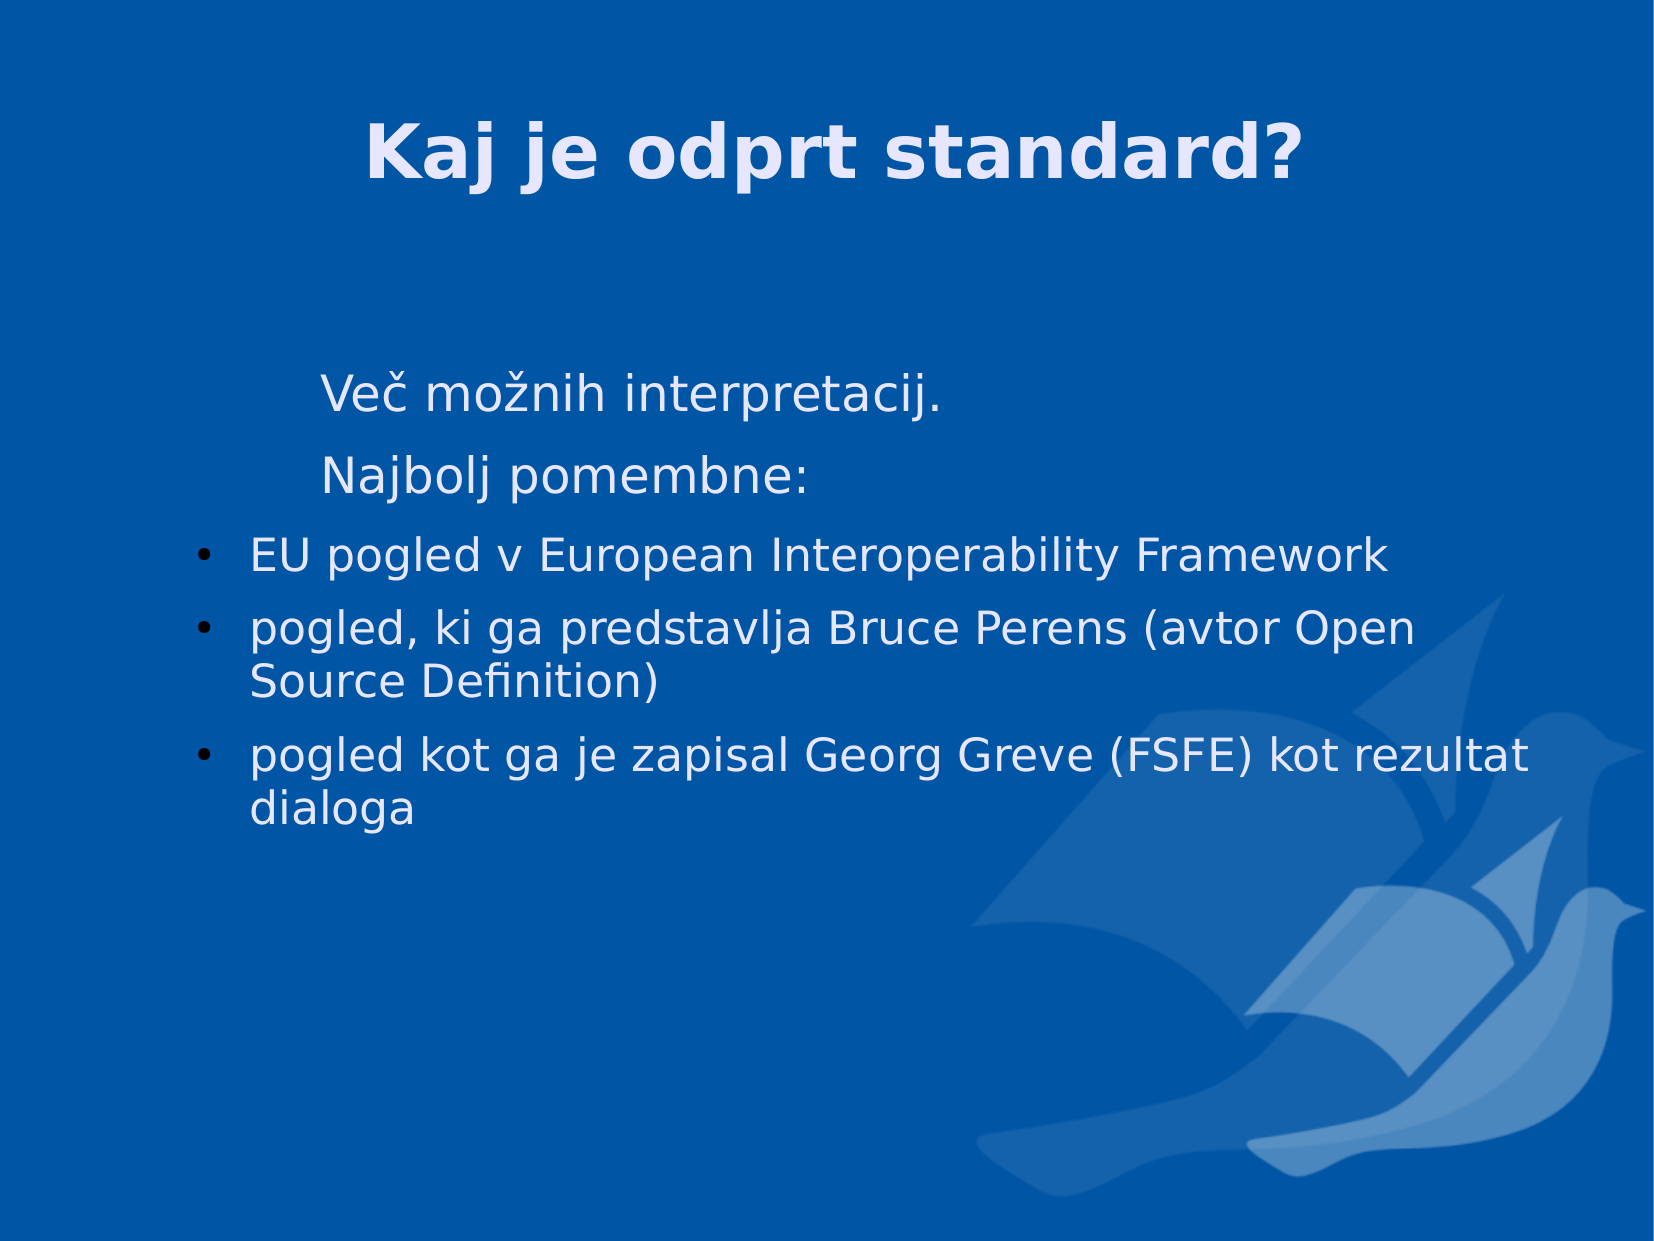

# Kaj je odprt standard?
Več možnih interpretacij.
Najbolj pomembne:
EU pogled v European Interoperability Framework
pogled, ki ga predstavlja Bruce Perens (avtor Open Source Definition)
pogled kot ga je zapisal Georg Greve (FSFE) kot rezultat dialoga